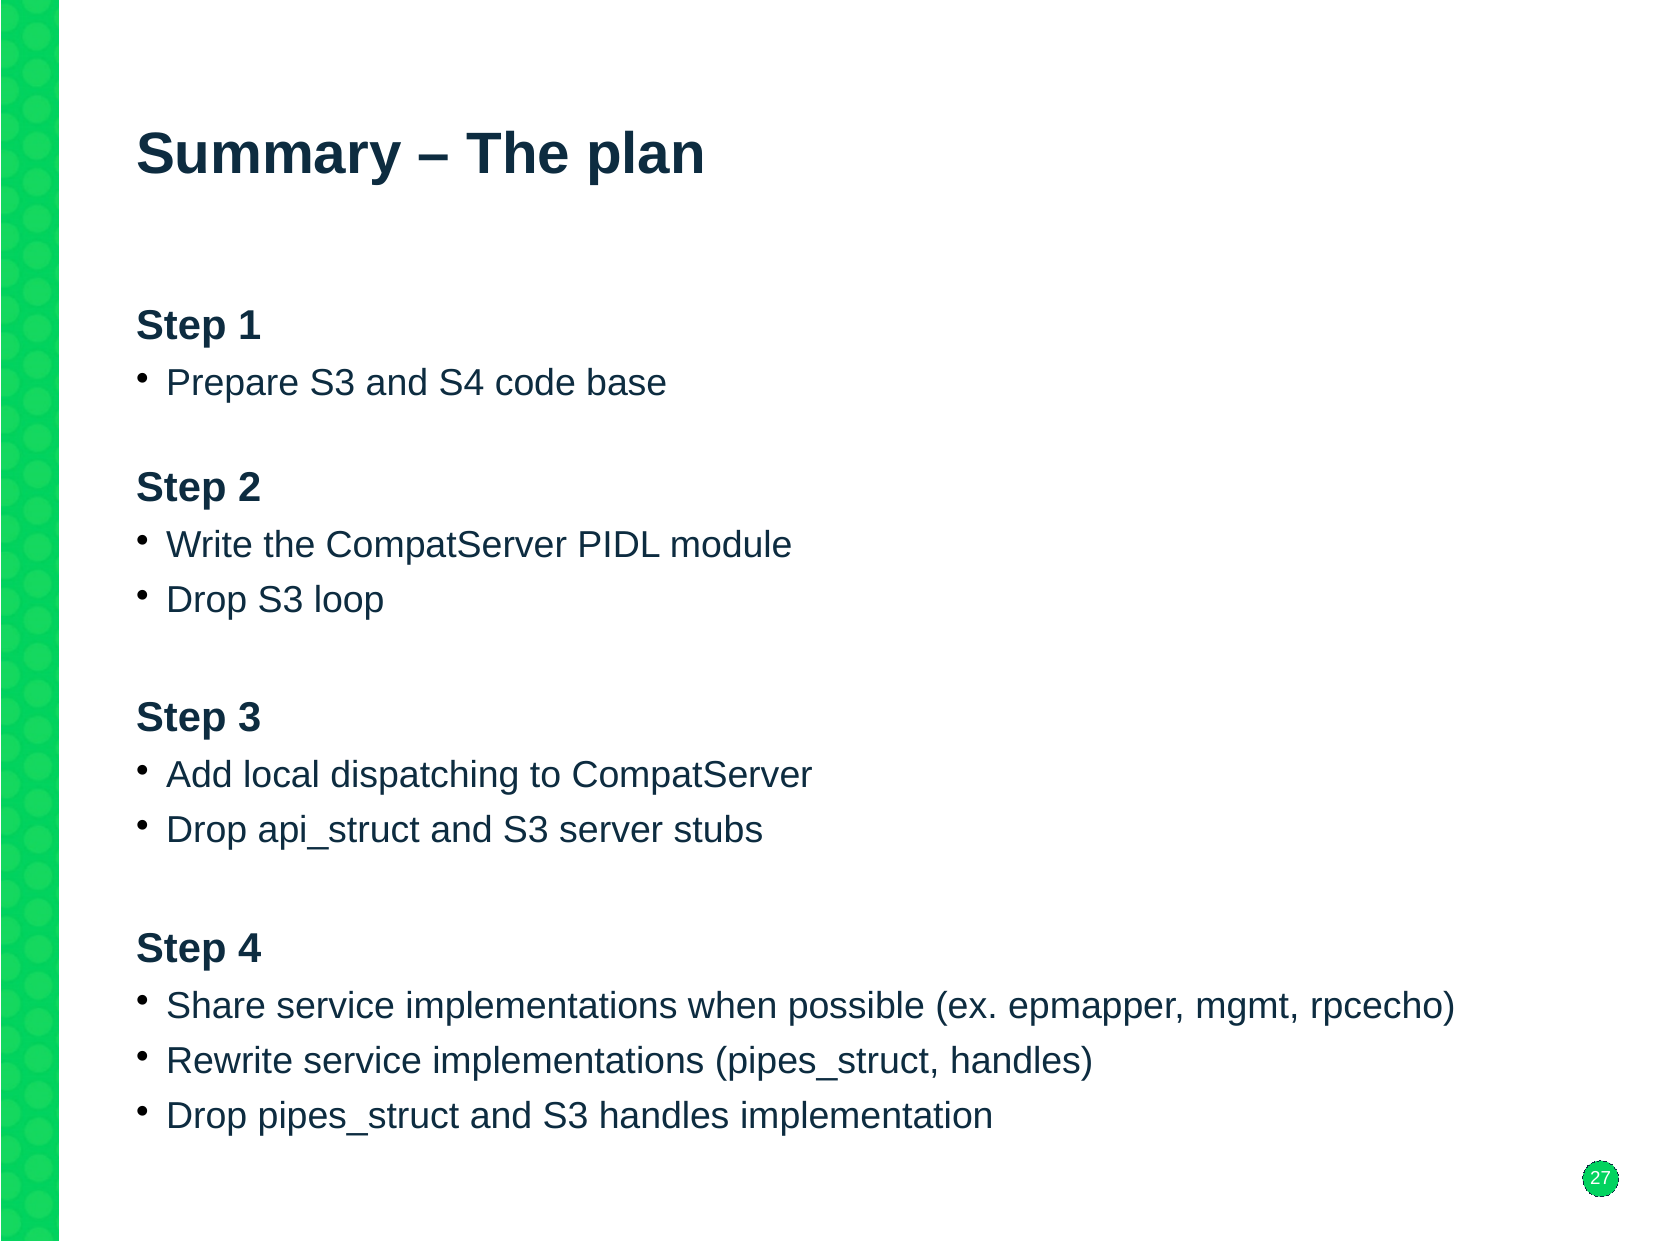

# Summary – The plan
Step 1
Prepare S3 and S4 code base
Step 2
Write the CompatServer PIDL module
Drop S3 loop
Step 3
Add local dispatching to CompatServer
Drop api_struct and S3 server stubs
Step 4
Share service implementations when possible (ex. epmapper, mgmt, rpcecho)
Rewrite service implementations (pipes_struct, handles)
Drop pipes_struct and S3 handles implementation
27